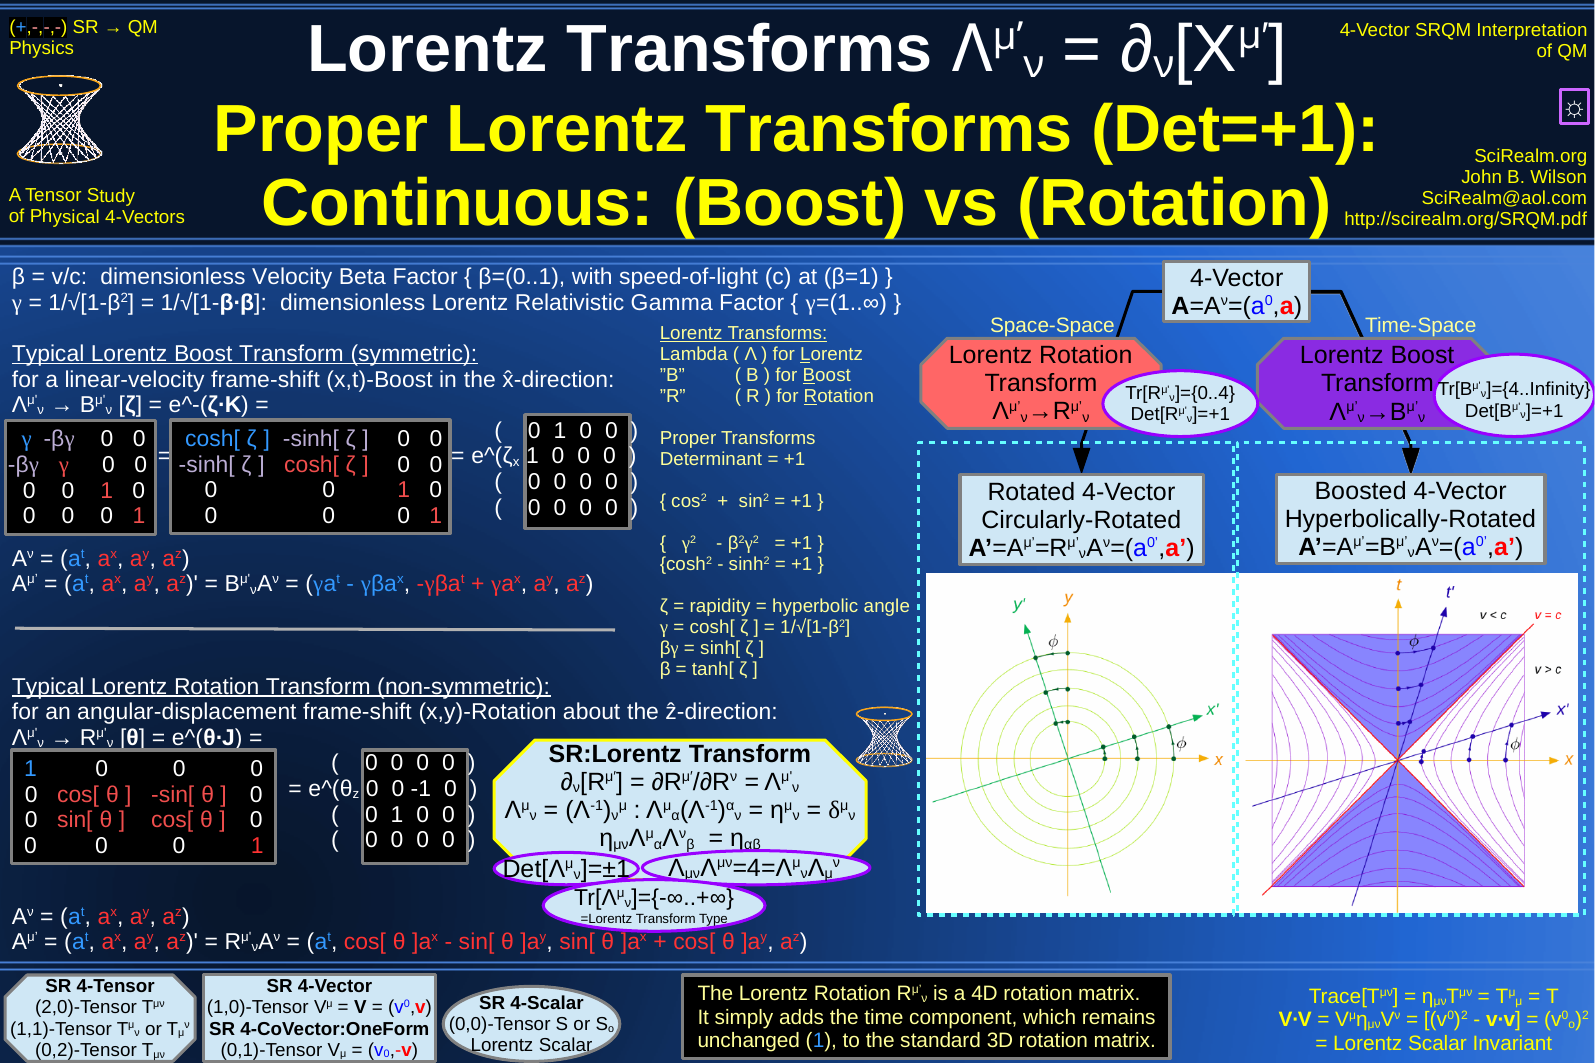

# Lorentz Transforms Λμ’ν = ∂ν[Xμ′] Proper Lorentz Transforms (Det=+1): Continuous: (Boost) vs (Rotation)
(+,-,-,-) SR → QM
Physics
A Tensor Study
of Physical 4-Vectors
4-Vector SRQM Interpretation
of QM
SciRealm.org
John B. Wilson
SciRealm@aol.com
http://scirealm.org/SRQM.pdf
☼
4-Vector
A=Aν=(a0,a)
β = v/c: dimensionless Velocity Beta Factor { β=(0..1), with speed-of-light (c) at (β=1) }
γ = 1/√[1-β2] = 1/√[1-β∙β]: dimensionless Lorentz Relativistic Gamma Factor { γ=(1..∞) }
Typical Lorentz Boost Transform (symmetric):
for a linear-velocity frame-shift (x,t)-Boost in the x̂-direction:
Λμ'ν → Bμ'ν [ζ] = e^-(ζ∙K) =
[ γ -βγ 0 0 ] [ cosh[ ζ ] -sinh[ ζ ]	0 0 ]	 ( 0 1 0 0 )
[ -βγ γ	 0 0 ] = [ -sinh[ ζ ] cosh[ ζ ]	0 0 ] = e^(ζx 1 0 0 0 )
[ 0 0	 1 0 ] [ 0		0	1 0 ]	 ( 0 0 0 0 )
[ 0 0	 0 1 ] [ 0		0	0 1 ]	 ( 0 0 0 0 )
Aν = (at, ax, ay, az)
Aμ’ = (at, ax, ay, az)' = Bμ'νAν = (γat - γβax, -γβat + γax, ay, az)
Typical Lorentz Rotation Transform (non-symmetric):
for an angular-displacement frame-shift (x,y)-Rotation about the ẑ-direction:
Λμ'ν → Rμ'ν [θ] = e^(θ∙J) =
[ 1 0 0	 0 ]	 ( 0 0 0 0 )
[ 0 cos[ θ ] -sin[ θ ]	 0 ] = e^(θz 0 0 -1 0 )
[ 0 sin[ θ ] cos[ θ ]	 0 ]	 ( 0 1 0 0 )
[ 0 	 0 	 0	 1 ]	 ( 0 0 0 0 )
Aν = (at, ax, ay, az)
Aμ’ = (at, ax, ay, az)' = Rμ'νAν = (at, cos[ θ ]ax - sin[ θ ]ay, sin[ θ ]ax + cos[ θ ]ay, az)
Space-Space				Time-Space
Lorentz Transforms:
Lambda ( Λ ) for Lorentz
”B”	( B ) for Boost
”R”	( R ) for Rotation
Proper Transforms
Determinant = +1
{ cos2 + sin2 = +1 }
{ γ2 - β2γ2 = +1 }
{cosh2 - sinh2 = +1 }
ζ = rapidity = hyperbolic angle
γ = cosh[ ζ ] = 1/√[1-β2]
βγ = sinh[ ζ ]
β = tanh[ ζ ]
Lorentz Rotation
Transform
Λμ’ν→Rμ’ν
Lorentz Boost
Transform
Λμ’ν→Bμ’ν
Tr[Bμ'ν]={4..Infinity}
Det[Bμ'ν]=+1
Tr[Rμ'ν]={0..4}
Det[Rμ'ν]=+1
 cosh[ ζ ] -sinh[ ζ ]	0 0
 -sinh[ ζ ] cosh[ ζ ]	0 0
 0		0	1 0
 0		0	0 1
 γ -βγ 0 0
-βγ γ	 0 0
 0 0 1 0
 0 0 0 1
Rotated 4-Vector
Circularly-Rotated
A’=Aμ’=Rμ’νAν=(a0’,a’)
Boosted 4-Vector
Hyperbolically-Rotated
A’=Aμ’=Bμ’νAν=(a0’,a’)
SR:Lorentz Transform
∂ν[Rμ′] = ∂Rμ′/∂Rν = Λμ'ν
Λμν = (Λ-1)νμ : Λμα(Λ-1)αν = ημν = δμν
ημνΛμαΛνβ = ηαβ
ΛμνΛμν=4=ΛμνΛμν
Det[Λμν]=±1
1 0 0 0
0 cos[ θ ] -sin[ θ ]	0
0 sin[ θ ] cos[ θ ]	0
0 0 0 1
Tr[Λμν]={-∞..+∞}
=Lorentz Transform Type
SR 4-Tensor
(2,0)-Tensor Tμν
(1,1)-Tensor Tμν or Tμν
(0,2)-Tensor Tμν
SR 4-Vector
(1,0)-Tensor Vμ = V = (v0,v)
SR 4-CoVector:OneForm
(0,1)-Tensor Vμ = (v0,-v)
The Lorentz Rotation Rμ’ν is a 4D rotation matrix.
It simply adds the time component, which remains
unchanged (1), to the standard 3D rotation matrix.
Trace[Tμν] = ημνTμν = Tμμ = T
V∙V = VμημνVν = [(v0)2 - v∙v] = (v0o)2
= Lorentz Scalar Invariant
SR 4-Scalar
(0,0)-Tensor S or So
Lorentz Scalar